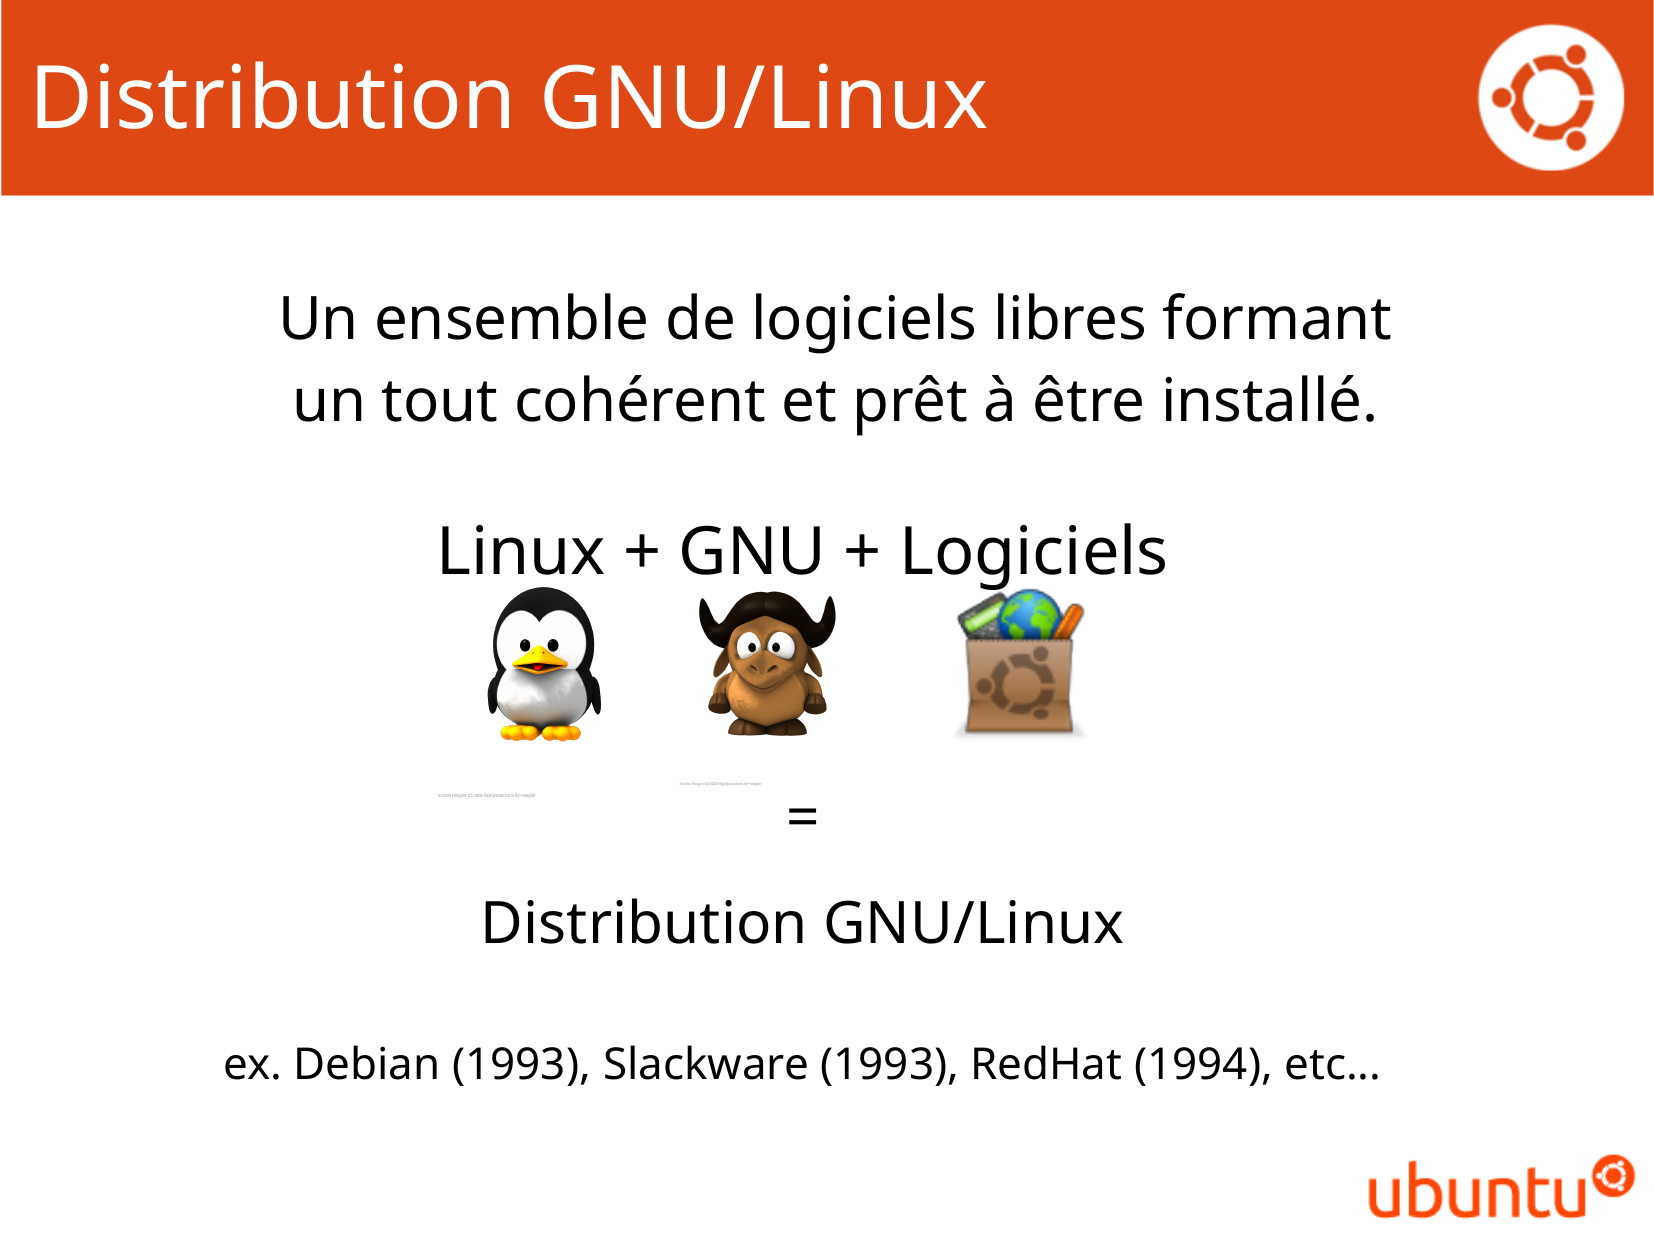

# Distribution GNU/Linux
Un ensemble de logiciels libres formant
un tout cohérent et prêt à être installé.
Linux + GNU + Logiciels
=
Distribution GNU/Linux
ex. Debian (1993), Slackware (1993), RedHat (1994), etc...